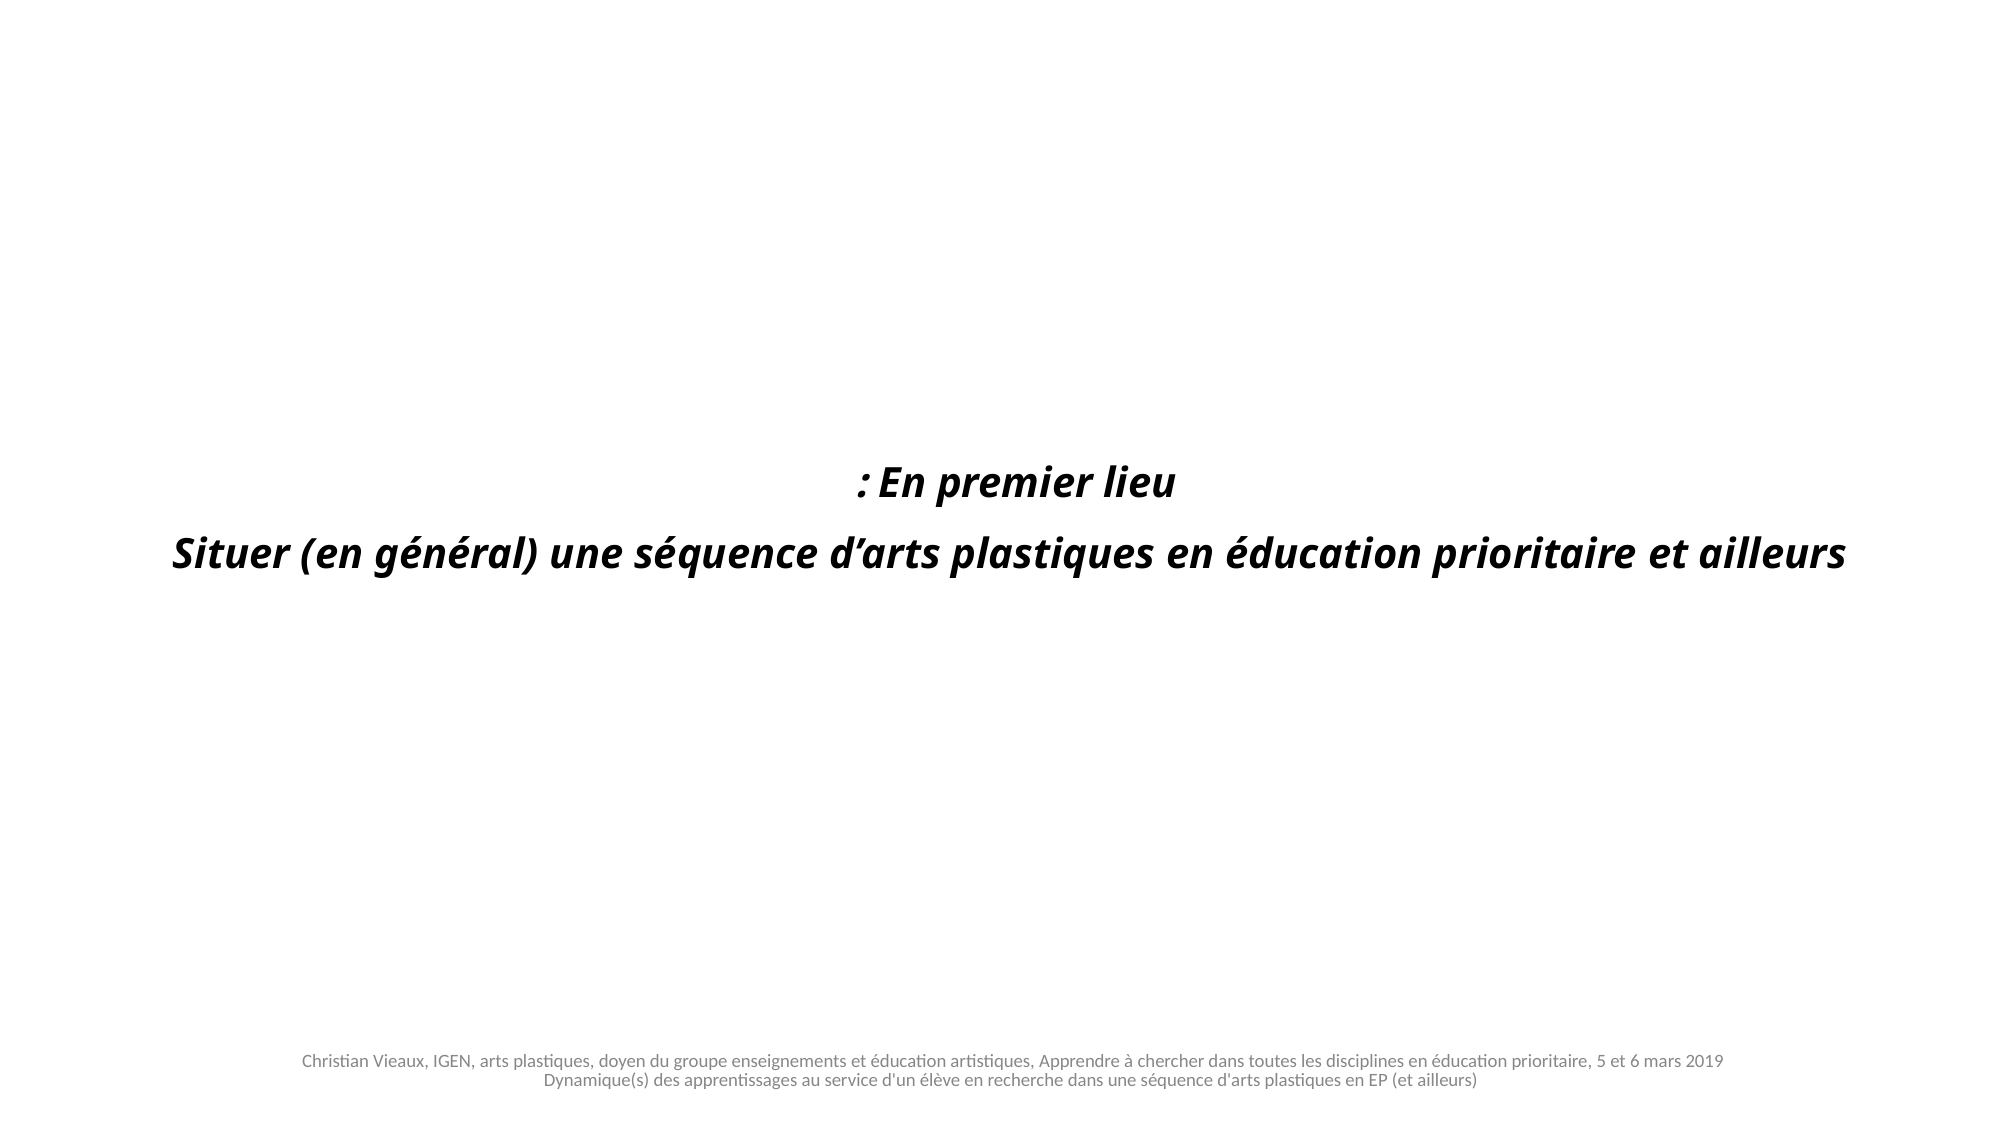

En premier lieu :
Situer (en général) une séquence d’arts plastiques en éducation prioritaire et ailleurs
Christian Vieaux, IGEN, arts plastiques, doyen du groupe enseignements et éducation artistiques, Apprendre à chercher dans toutes les disciplines en éducation prioritaire, 5 et 6 mars 2019
Dynamique(s) des apprentissages au service d'un élève en recherche dans une séquence d'arts plastiques en EP (et ailleurs)